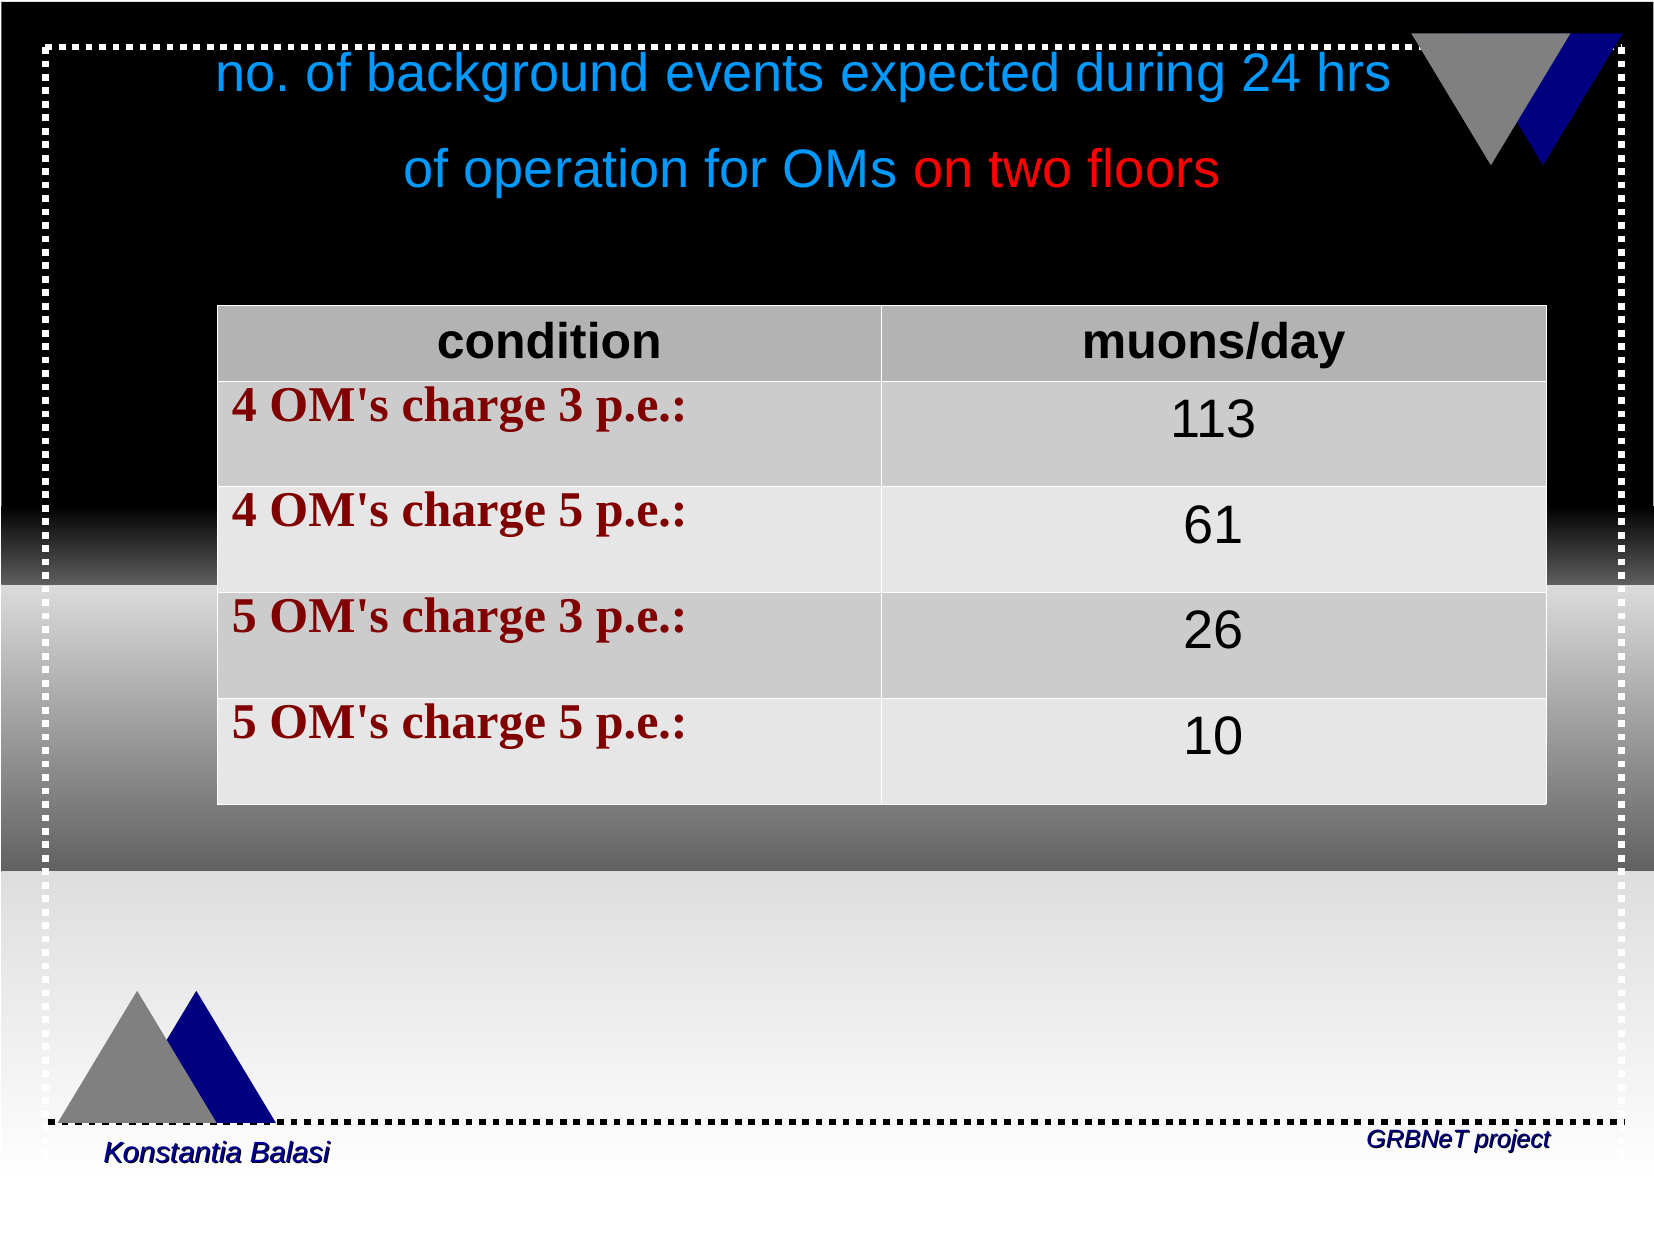

no. of background events expected during 24 hrs
of operation for OMs on two floors
#
| condition | muons/day |
| --- | --- |
| 4 OM's charge 3 p.e.: | 113 |
| 4 OM's charge 5 p.e.: | 61 |
| 5 OM's charge 3 p.e.: | 26 |
| 5 OM's charge 5 p.e.: | 10 |
GRBNeT project
Konstantia Balasi